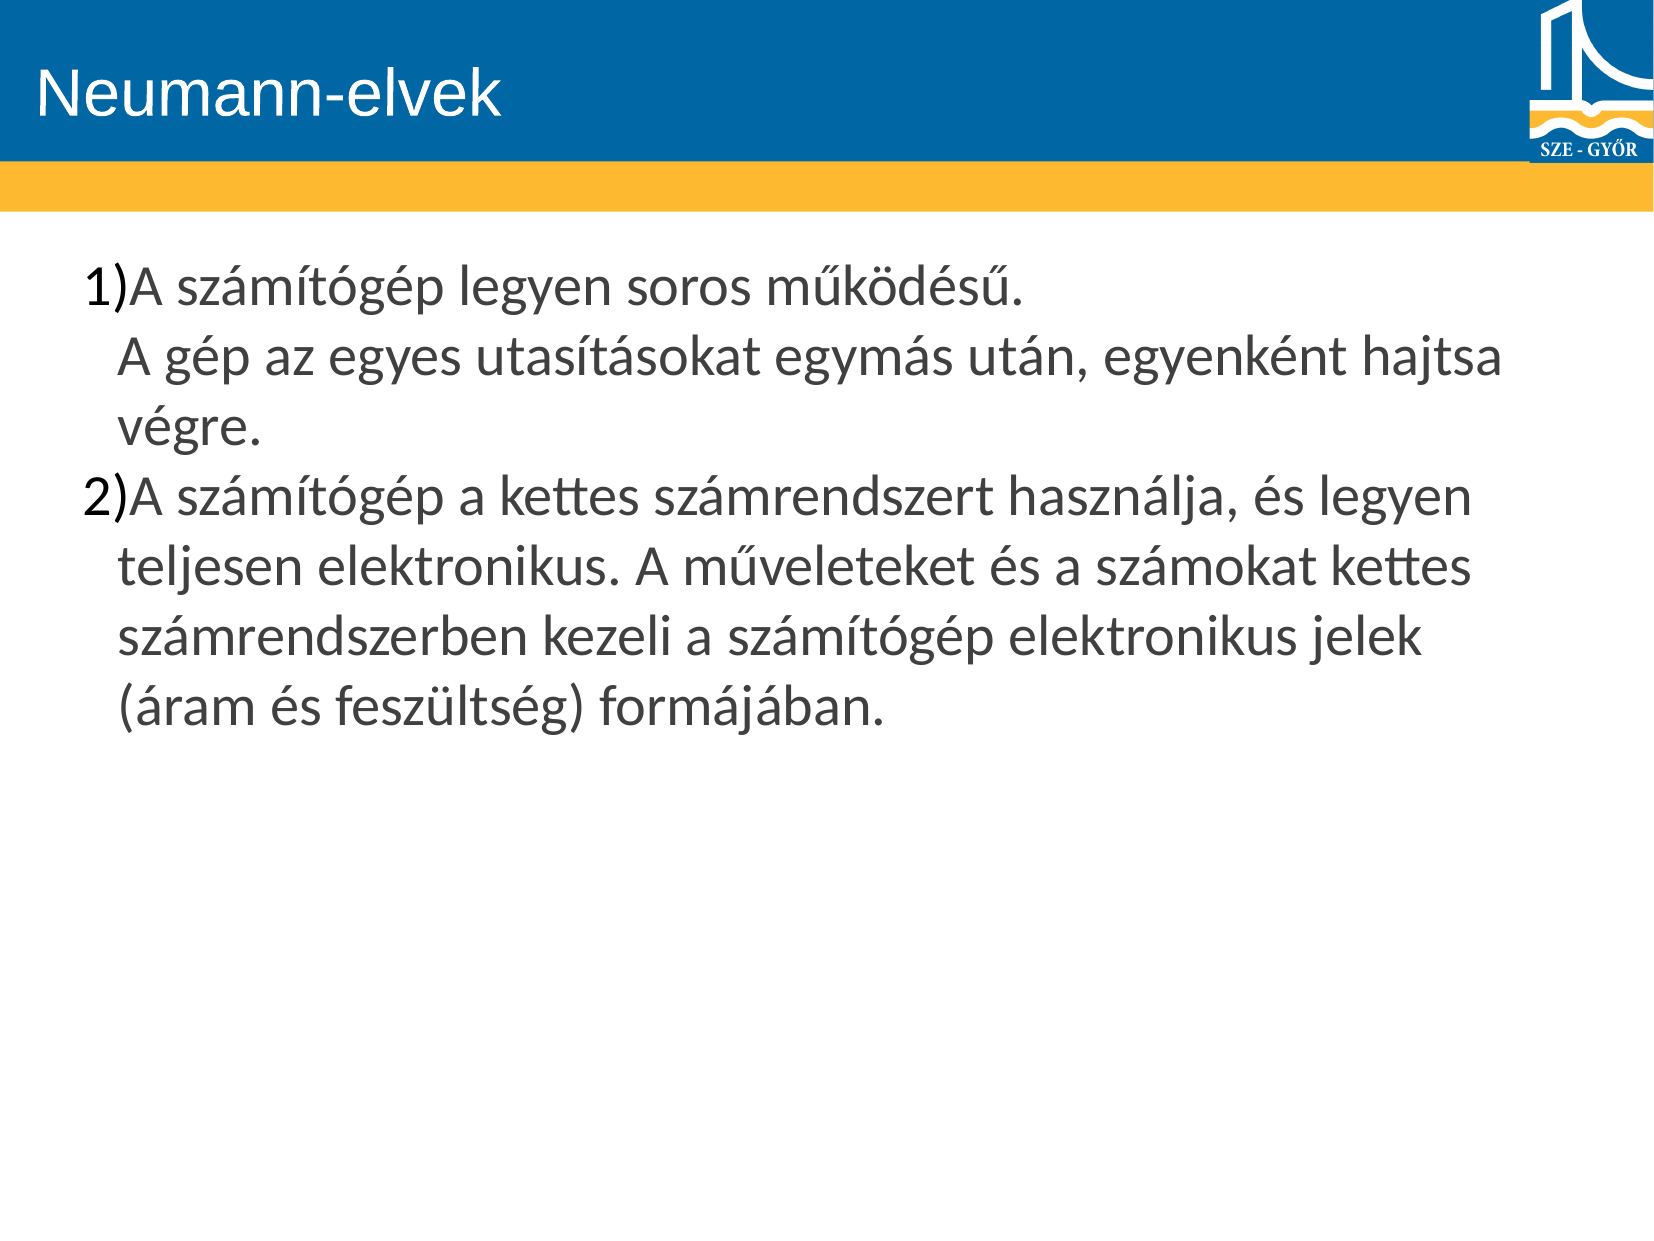

Neumann-elvek
A számítógép legyen soros működésű.
A gép az egyes utasításokat egymás után, egyenként hajtsa végre.
A számítógép a kettes számrendszert használja, és legyen teljesen elektronikus. A műveleteket és a számokat kettes számrendszerben kezeli a számítógép elektronikus jelek (áram és feszültség) formájában.